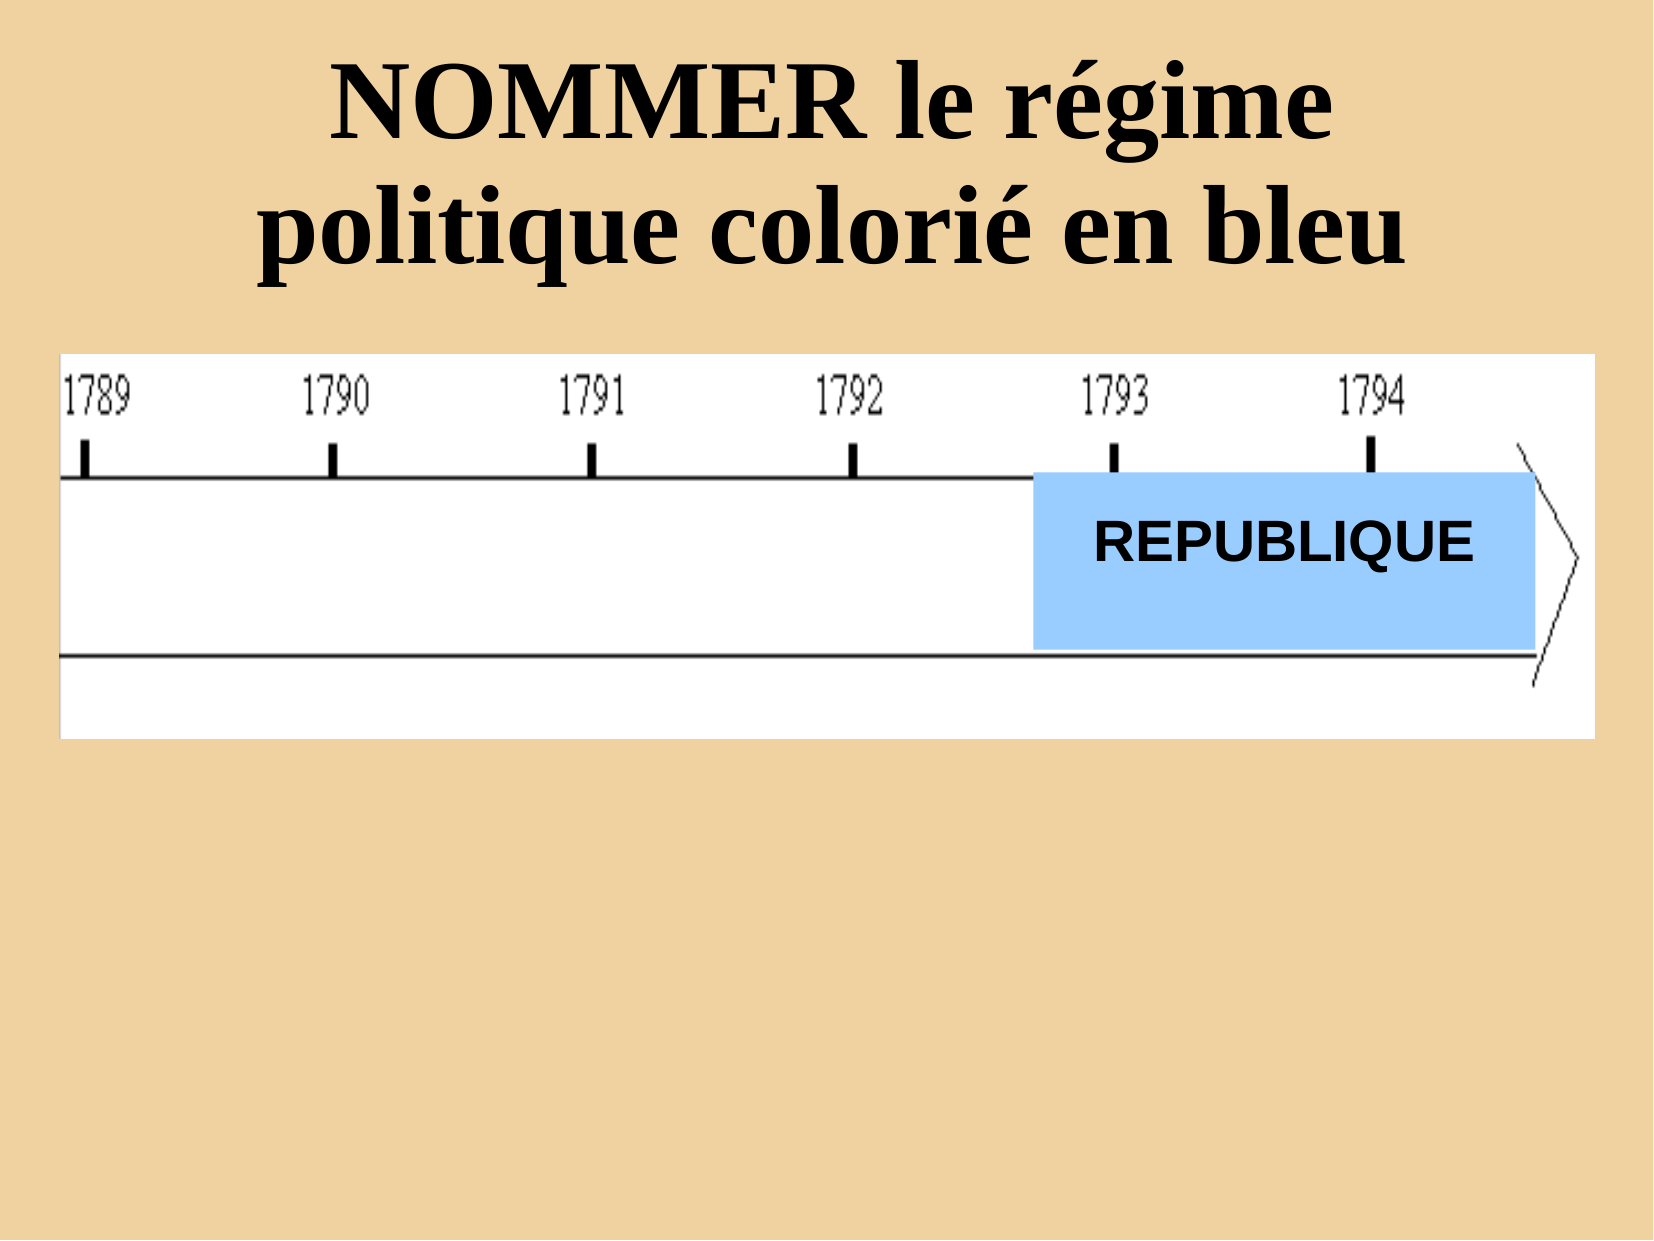

# NOMMER le régime politique colorié en bleu
REPUBLIQUE